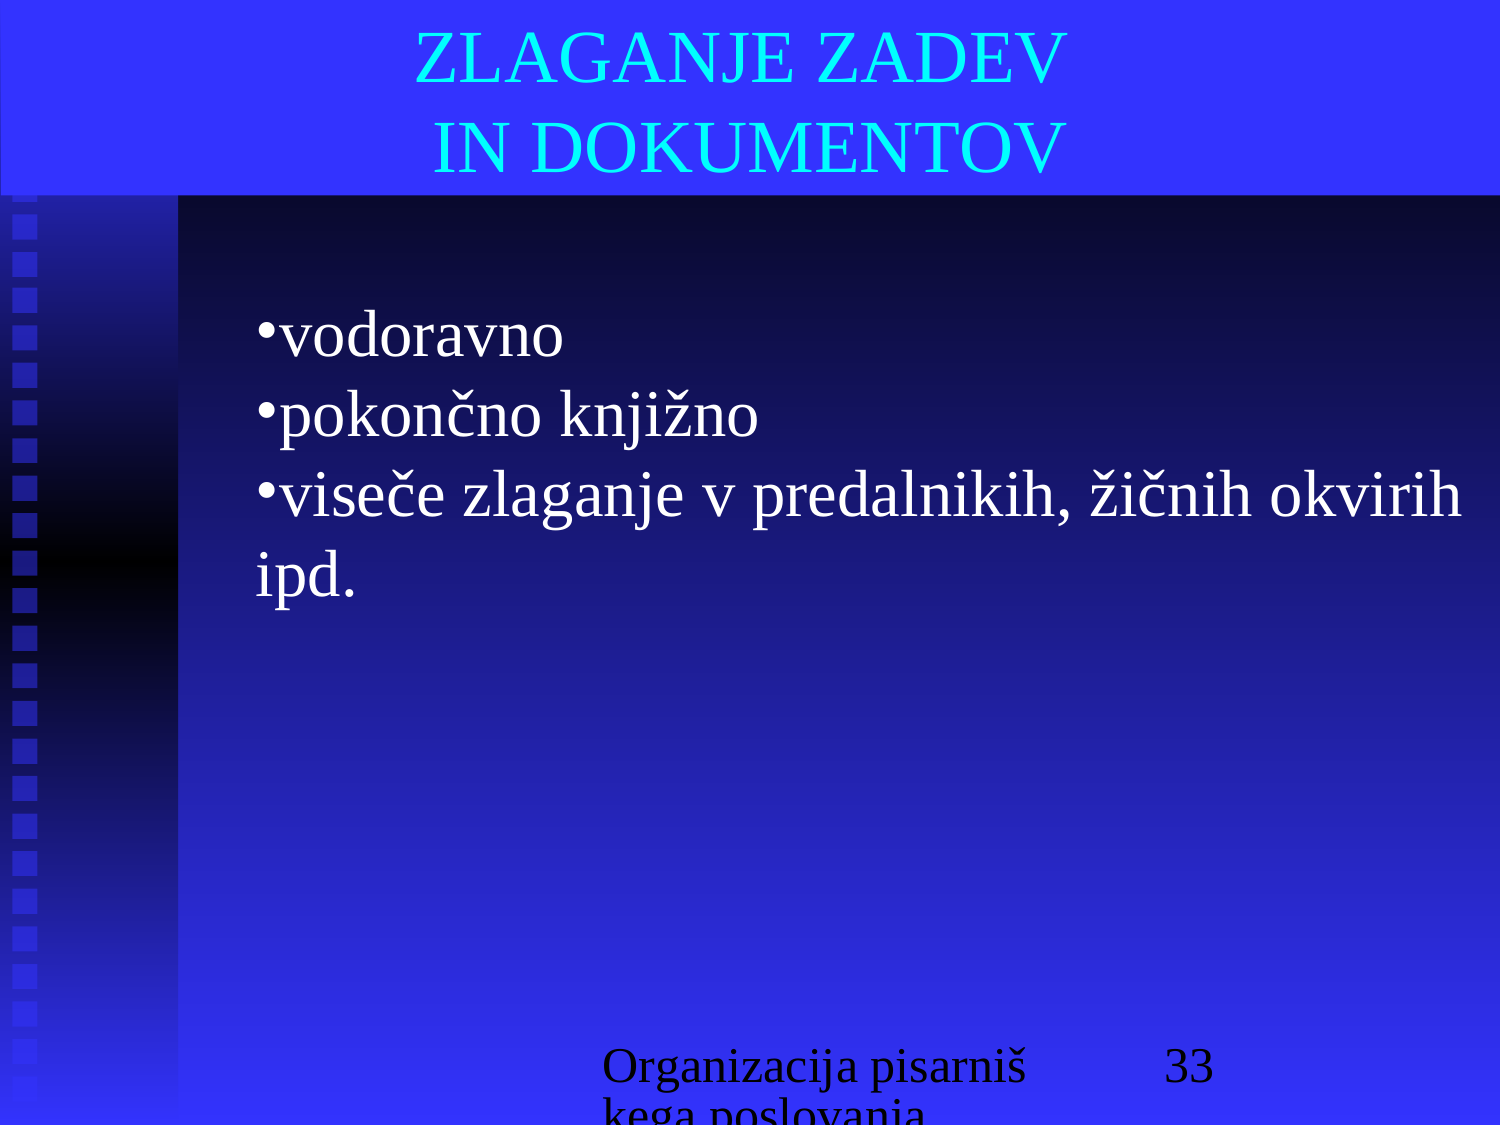

ZLAGANJE ZADEV
IN DOKUMENTOV
vodoravno
pokončno knjižno
viseče zlaganje v predalnikih, žičnih okvirih
ipd.
Organizacija pisarniškega poslovanja
33